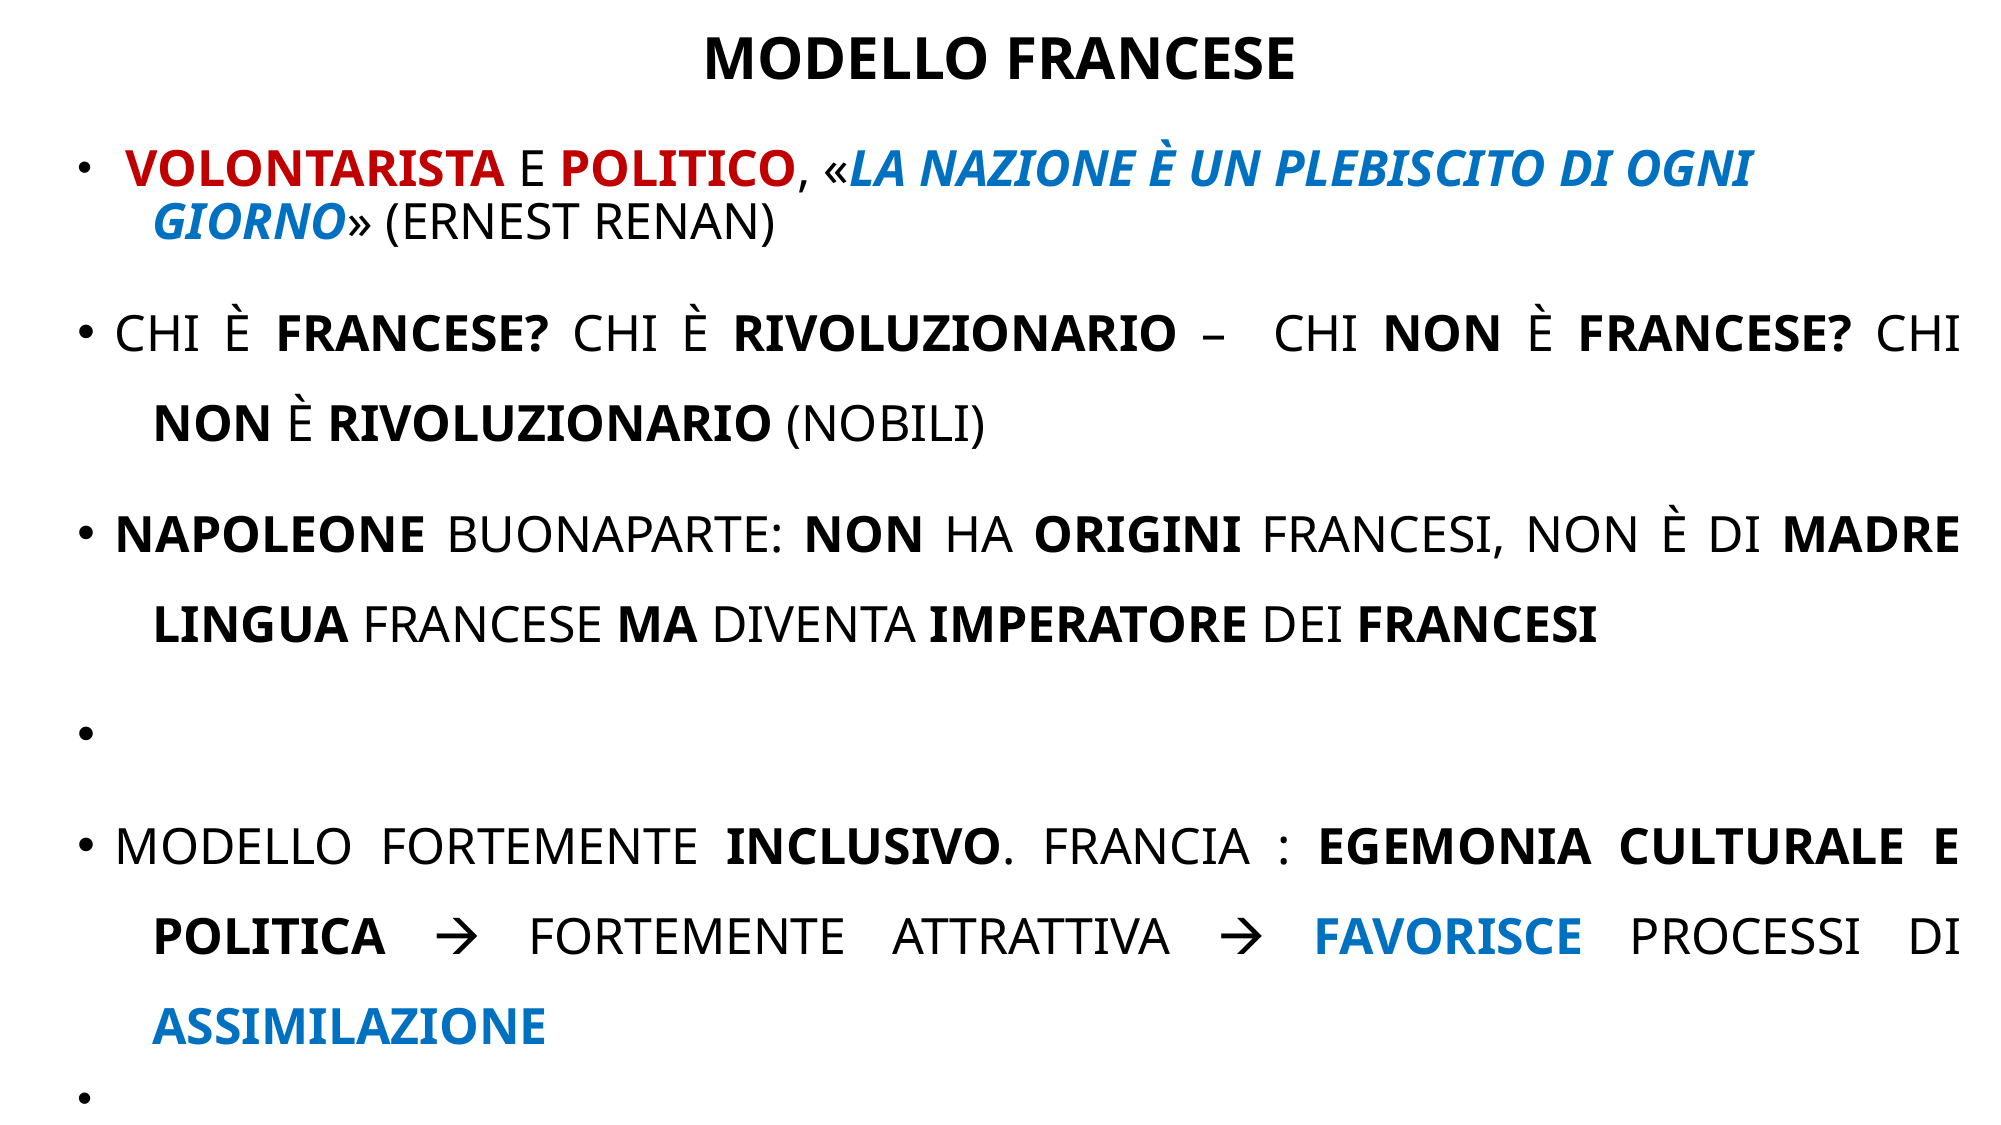

# MODELLO FRANCESE
 VOLONTARISTA E POLITICO, «LA NAZIONE È UN PLEBISCITO DI OGNI GIORNO» (ERNEST RENAN)
CHI È FRANCESE? CHI È RIVOLUZIONARIO – CHI NON È FRANCESE? CHI NON È RIVOLUZIONARIO (NOBILI)
NAPOLEONE BUONAPARTE: NON HA ORIGINI FRANCESI, NON È DI MADRE LINGUA FRANCESE MA DIVENTA IMPERATORE DEI FRANCESI
MODELLO FORTEMENTE INCLUSIVO. FRANCIA : EGEMONIA CULTURALE E POLITICA  FORTEMENTE ATTRATTIVA  FAVORISCE PROCESSI DI ASSIMILAZIONE